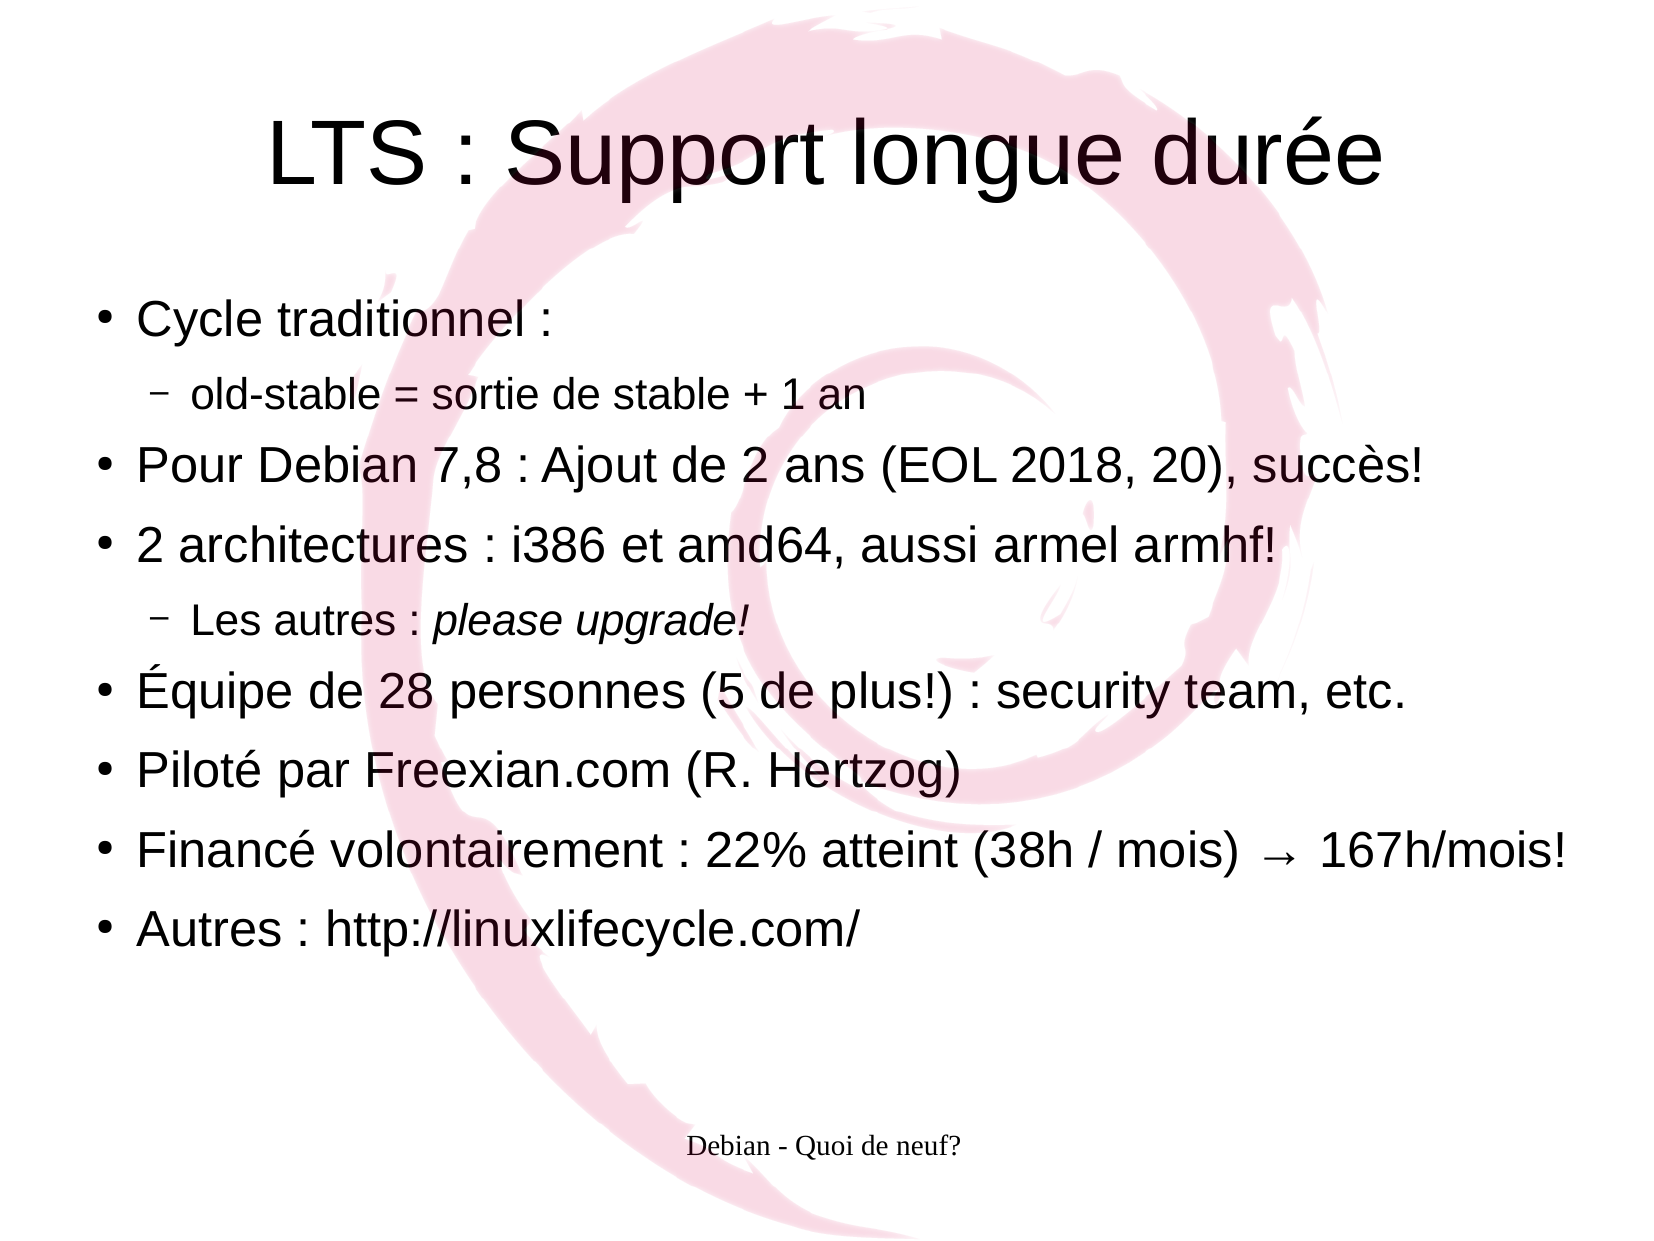

# LTS : Support longue durée
Cycle traditionnel :
old-stable = sortie de stable + 1 an
Pour Debian 7,8 : Ajout de 2 ans (EOL 2018, 20), succès!
2 architectures : i386 et amd64, aussi armel armhf!
Les autres : please upgrade!
Équipe de 28 personnes (5 de plus!) : security team, etc.
Piloté par Freexian.com (R. Hertzog)
Financé volontairement : 22% atteint (38h / mois) → 167h/mois!
Autres : http://linuxlifecycle.com/
Debian - Quoi de neuf?